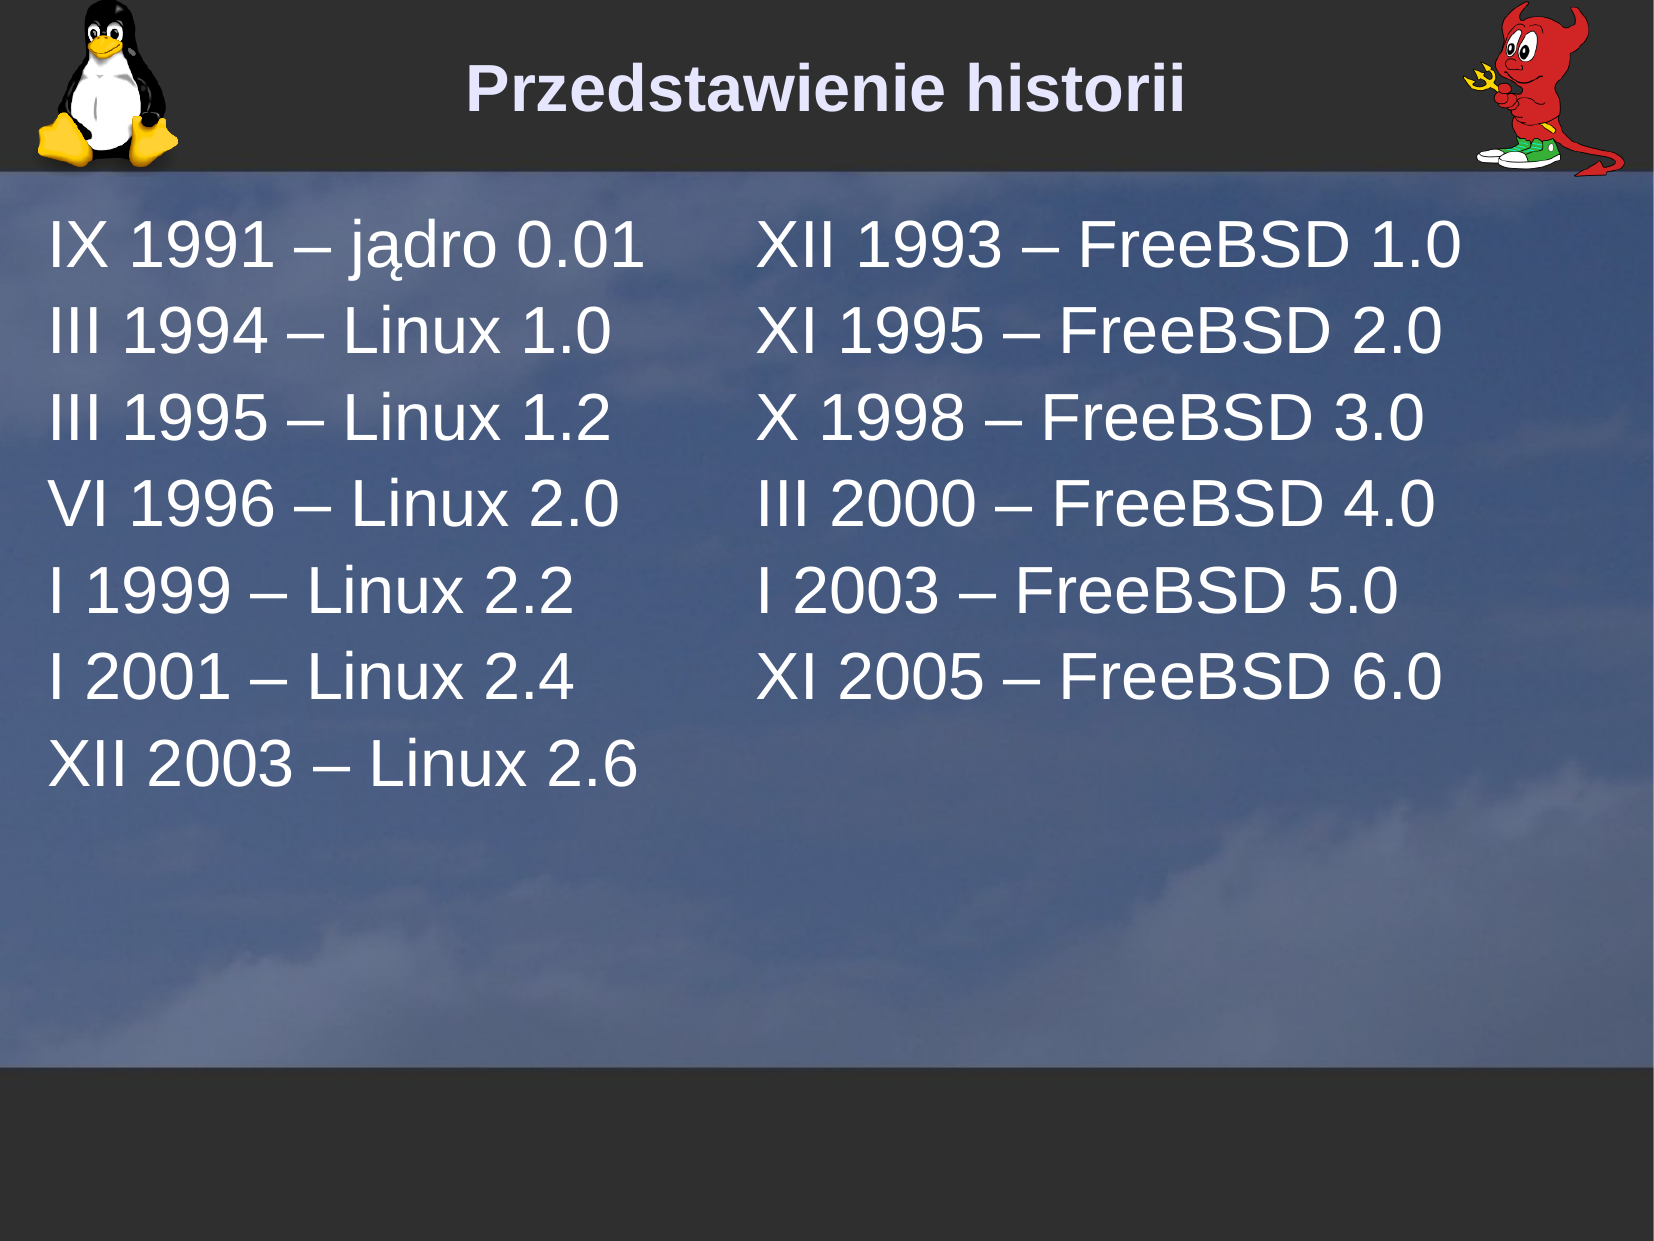

# Przedstawienie historii
IX 1991 – jądro 0.01
III 1994 – Linux 1.0
III 1995 – Linux 1.2
VI 1996 – Linux 2.0
I 1999 – Linux 2.2
I 2001 – Linux 2.4
XII 2003 – Linux 2.6
XII 1993 – FreeBSD 1.0
XI 1995 – FreeBSD 2.0
X 1998 – FreeBSD 3.0
III 2000 – FreeBSD 4.0
I 2003 – FreeBSD 5.0
XI 2005 – FreeBSD 6.0